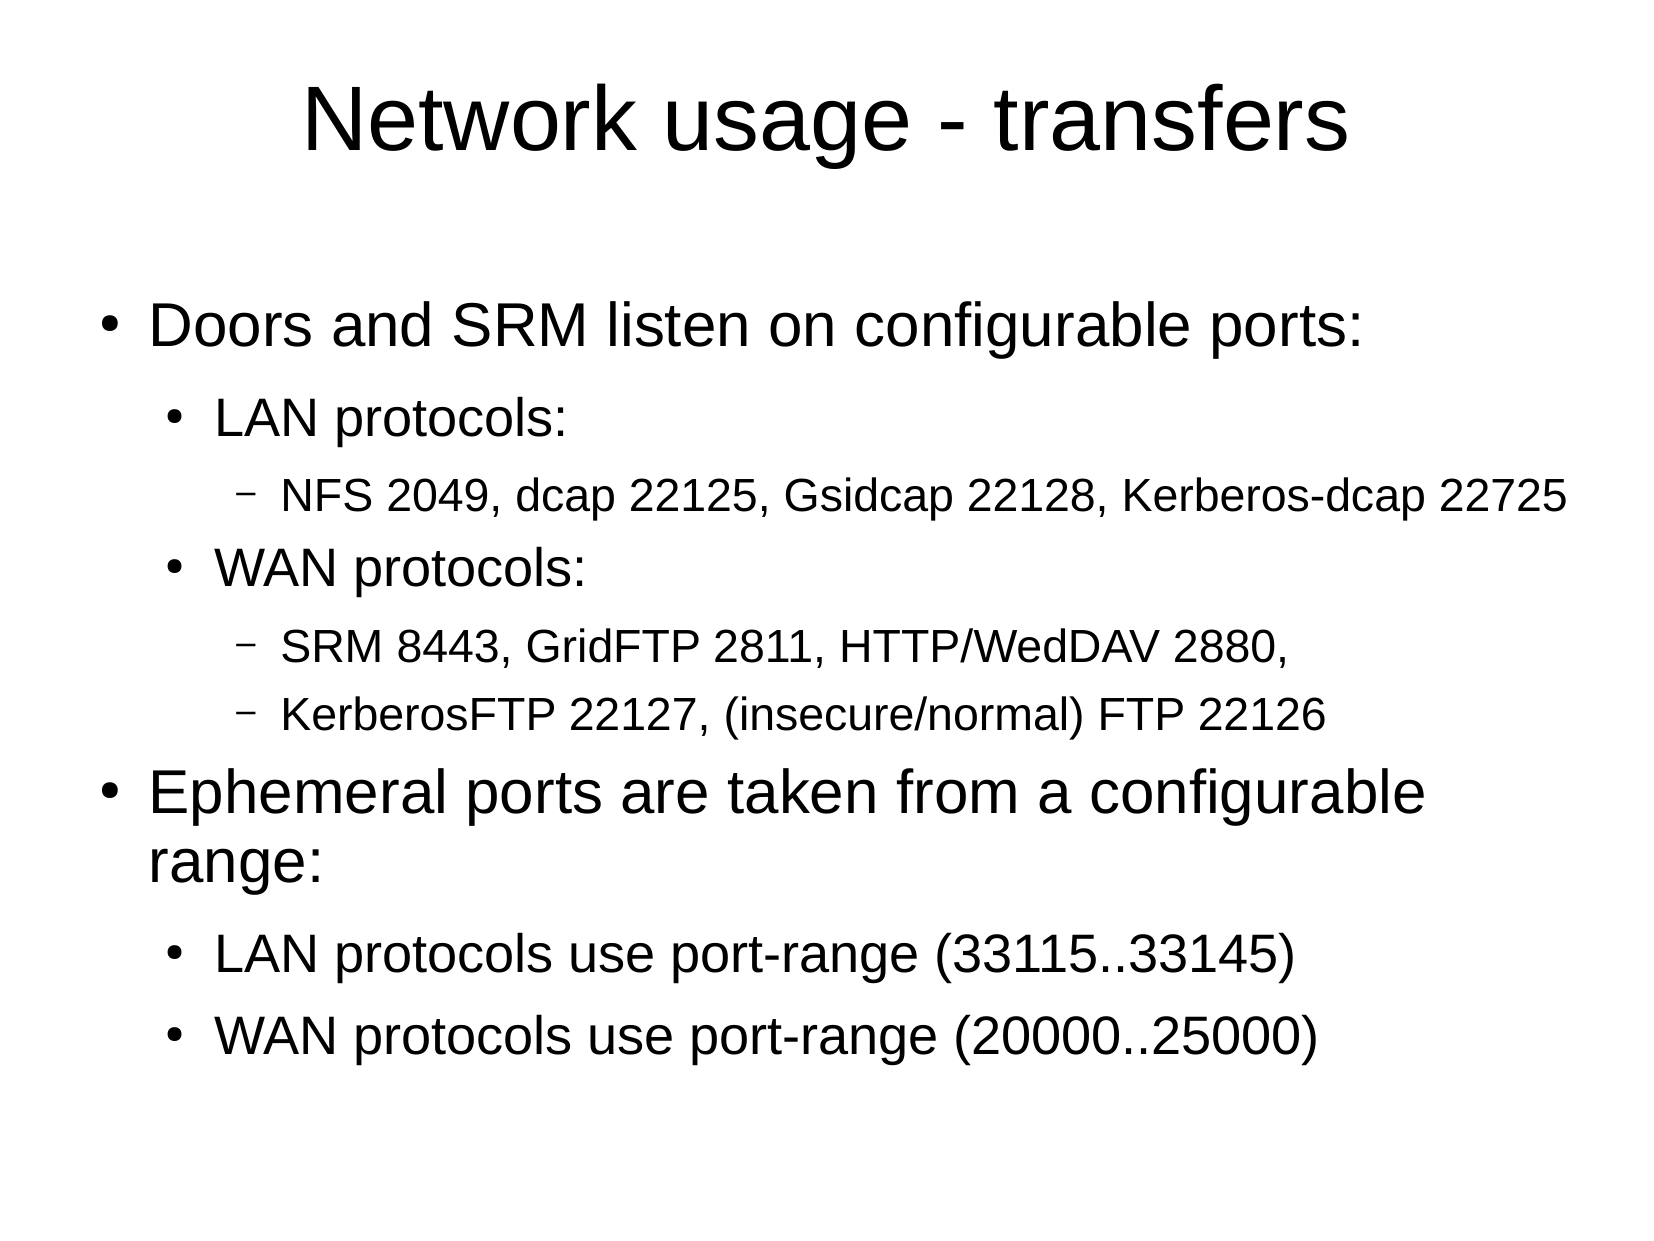

# Network usage - transfers
Doors and SRM listen on configurable ports:
LAN protocols:
NFS 2049, dcap 22125, Gsidcap 22128, Kerberos-dcap 22725
WAN protocols:
SRM 8443, GridFTP 2811, HTTP/WedDAV 2880,
KerberosFTP 22127, (insecure/normal) FTP 22126
Ephemeral ports are taken from a configurable range:
LAN protocols use port-range (33115..33145)
WAN protocols use port-range (20000..25000)